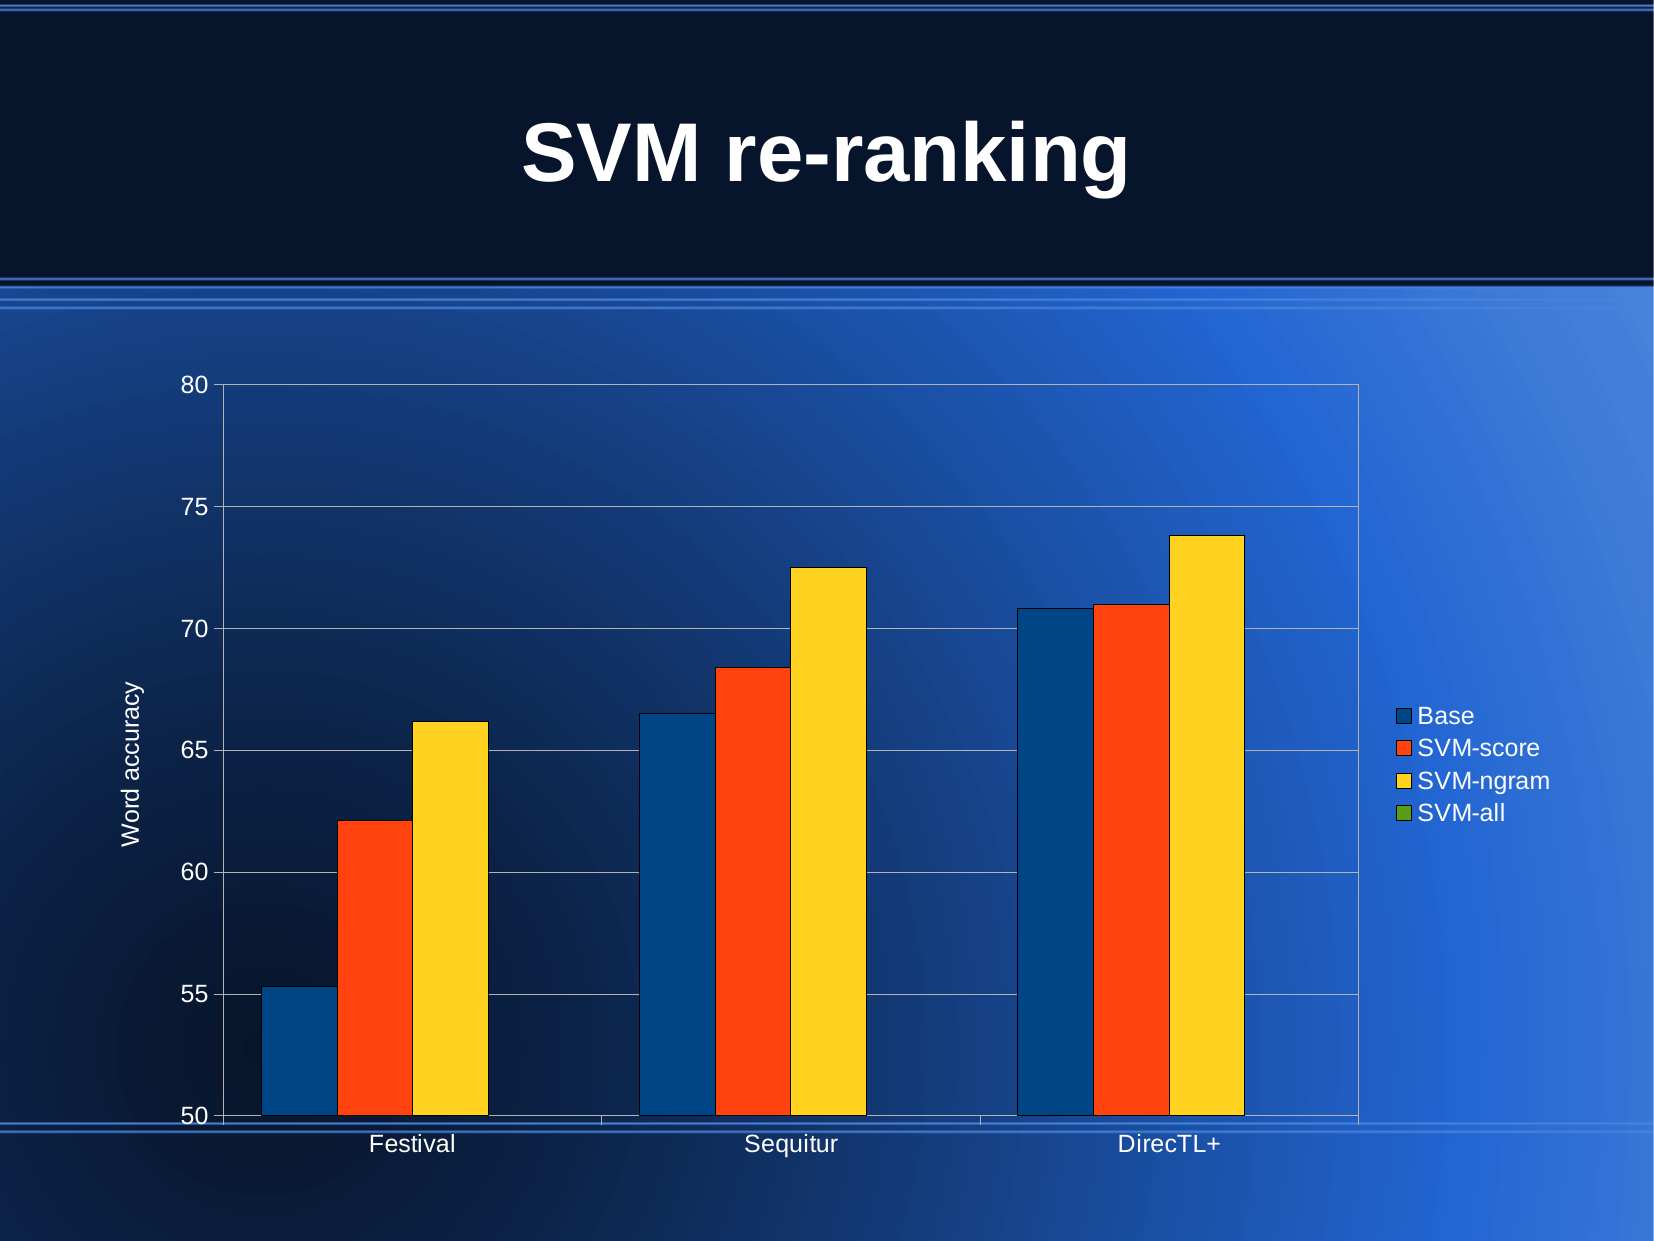

# SVM re-ranking
### Chart
| Category | Base | SVM-score | SVM-ngram | SVM-all |
|---|---|---|---|---|
| Festival | 55.3 | 62.1 | 66.2 | None |
| Sequitur | 66.5 | 68.4 | 72.5 | None |
| DirecTL+ | 70.8 | 71.0 | 73.8 | None |